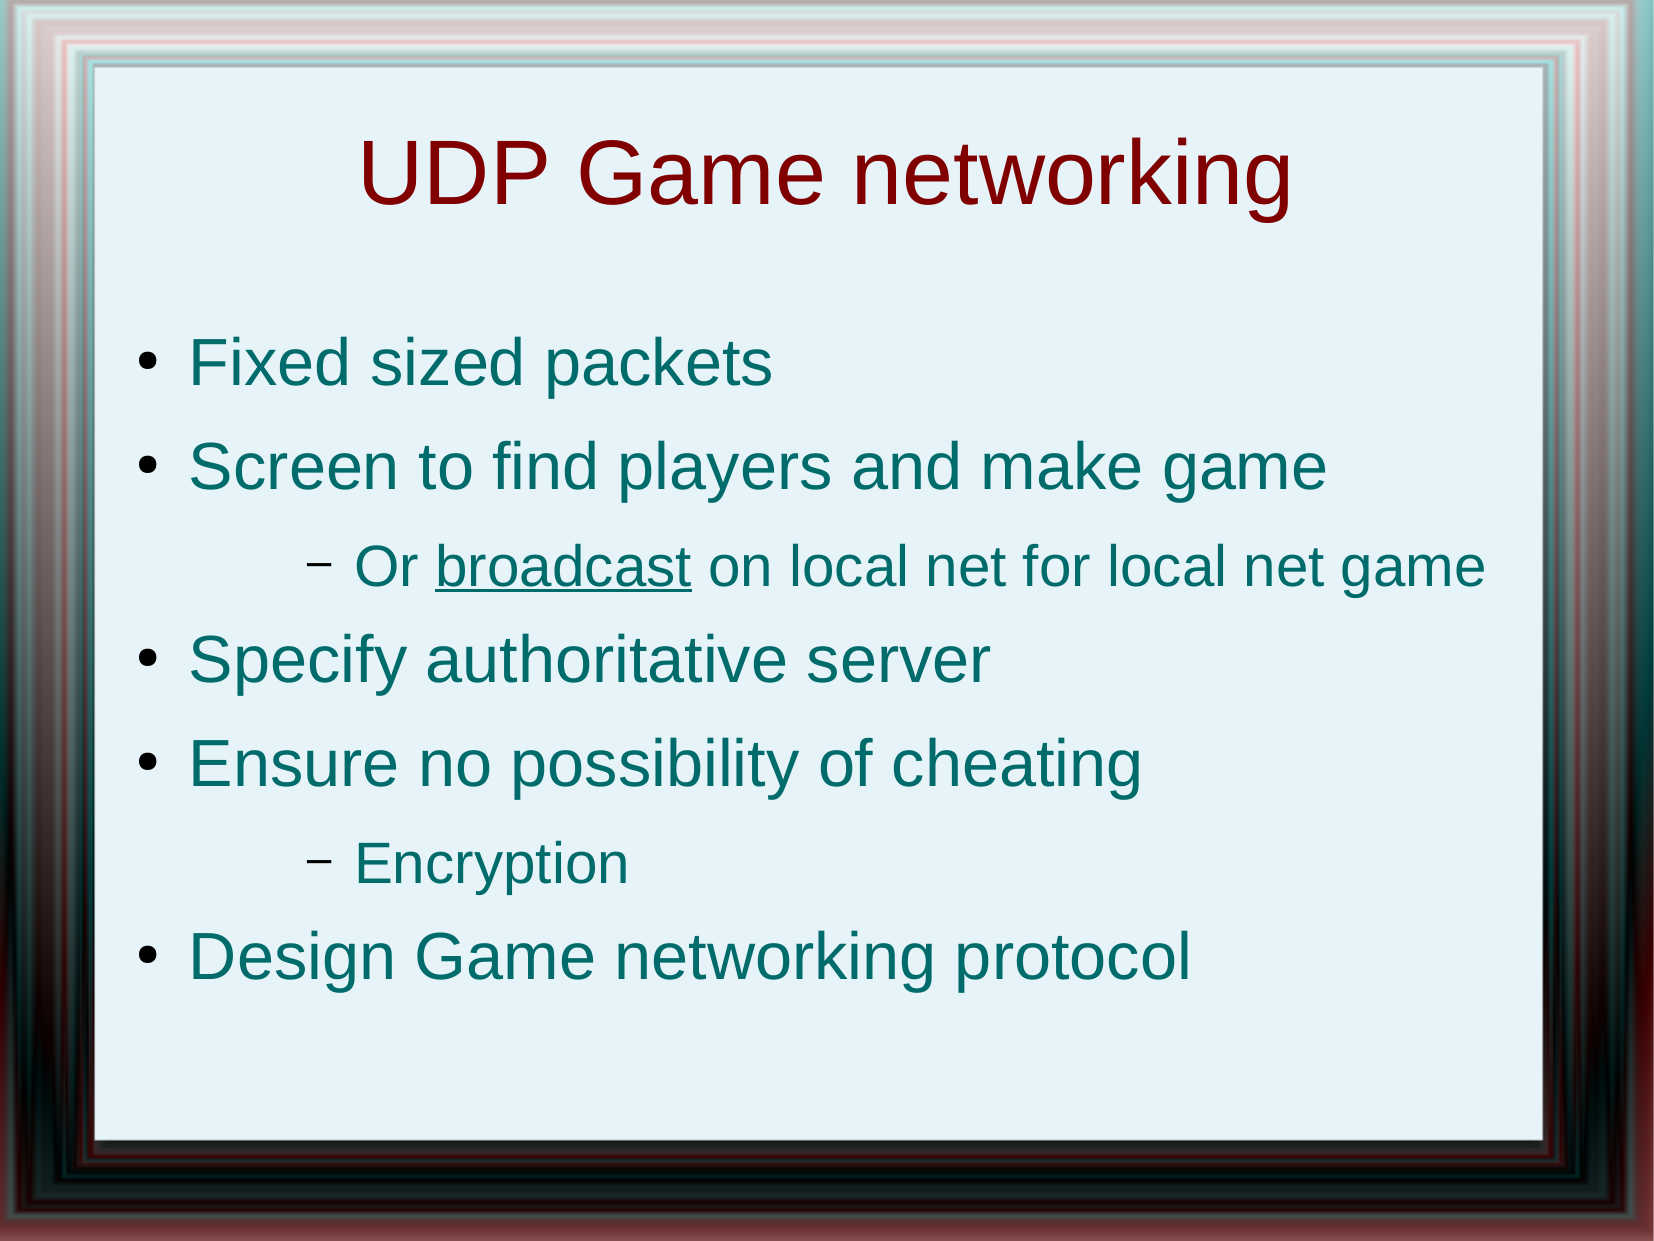

# UDP Game networking
Fixed sized packets
Screen to find players and make game
Or broadcast on local net for local net game
Specify authoritative server
Ensure no possibility of cheating
Encryption
Design Game networking protocol